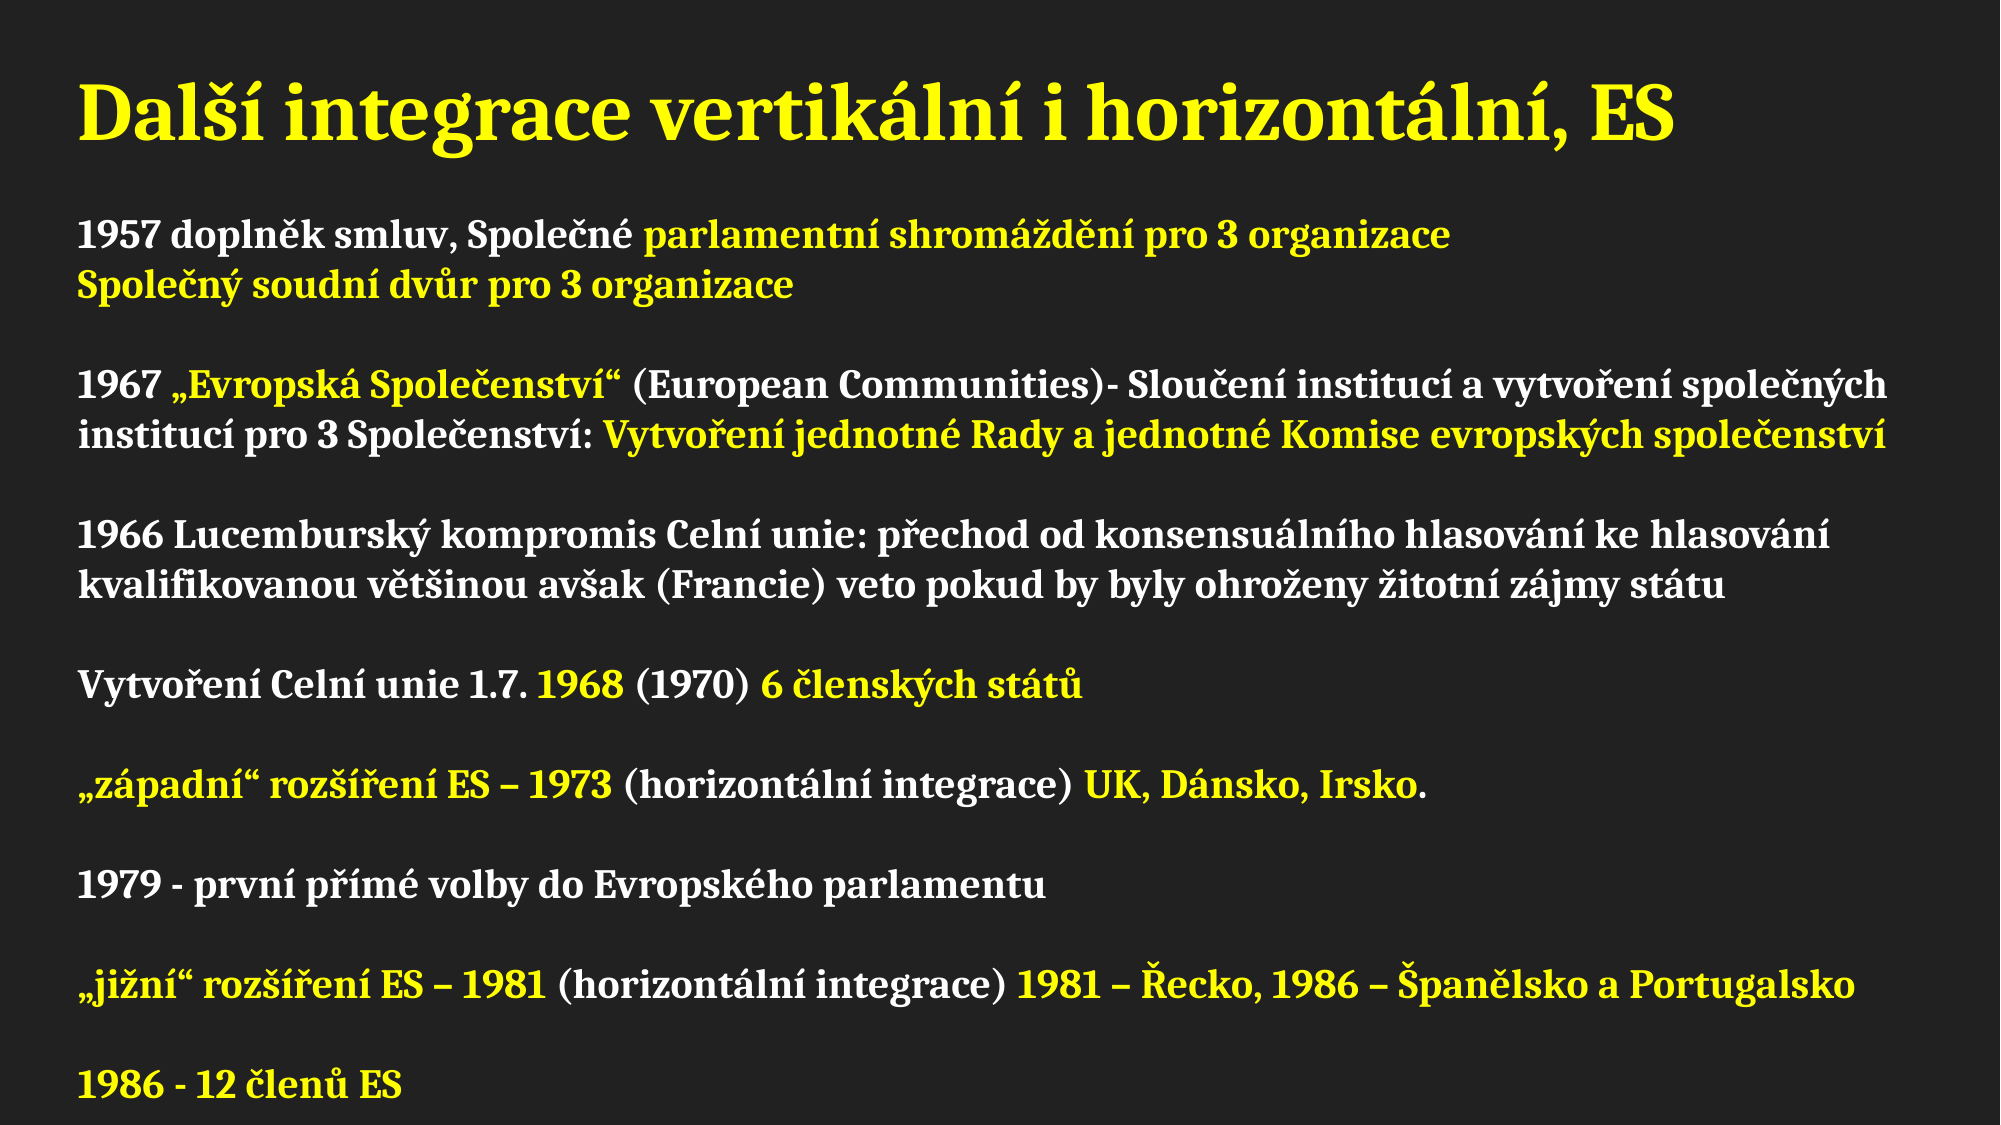

Další integrace vertikální i horizontální, ES
1957 doplněk smluv, Společné parlamentní shromáždění pro 3 organizace
Společný soudní dvůr pro 3 organizace
1967 „Evropská Společenství“ (European Communities)- Sloučení institucí a vytvoření společných institucí pro 3 Společenství: Vytvoření jednotné Rady a jednotné Komise evropských společenství
1966 Lucemburský kompromis Celní unie: přechod od konsensuálního hlasování ke hlasování kvalifikovanou většinou avšak (Francie) veto pokud by byly ohroženy žitotní zájmy státu
Vytvoření Celní unie 1.7. 1968 (1970) 6 členských států
„západní“ rozšíření ES – 1973 (horizontální integrace) UK, Dánsko, Irsko.
1979 - první přímé volby do Evropského parlamentu
„jižní“ rozšíření ES – 1981 (horizontální integrace) 1981 – Řecko, 1986 – Španělsko a Portugalsko
1986 - 12 členů ES